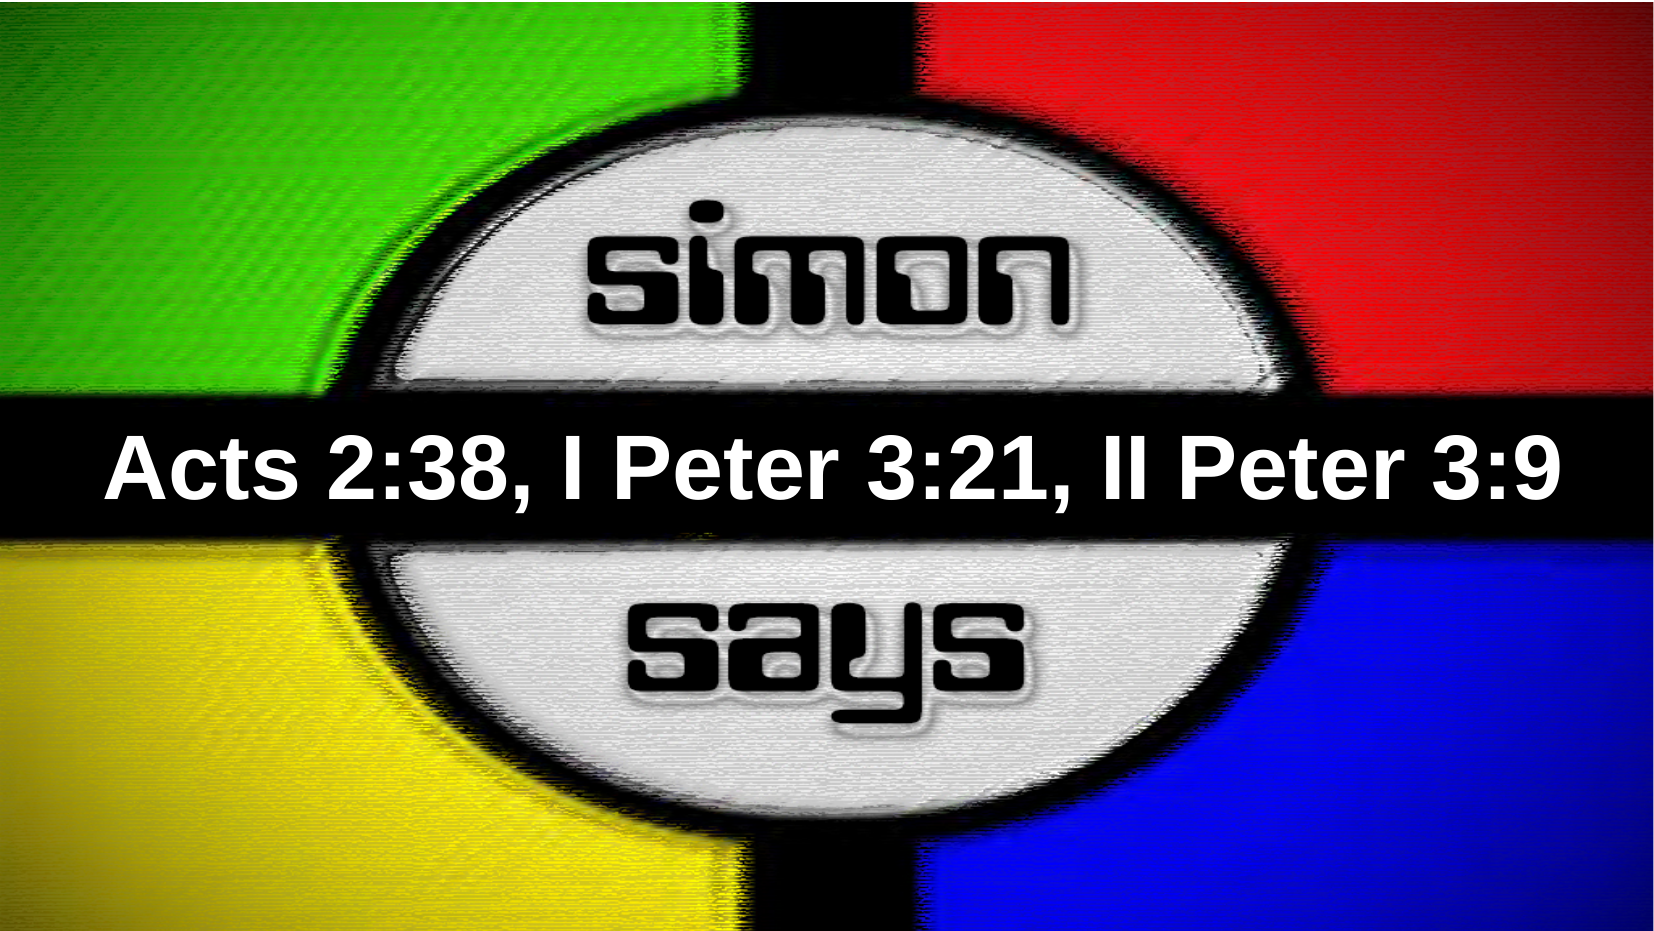

# Acts 2:38, I Peter 3:21, II Peter 3:9